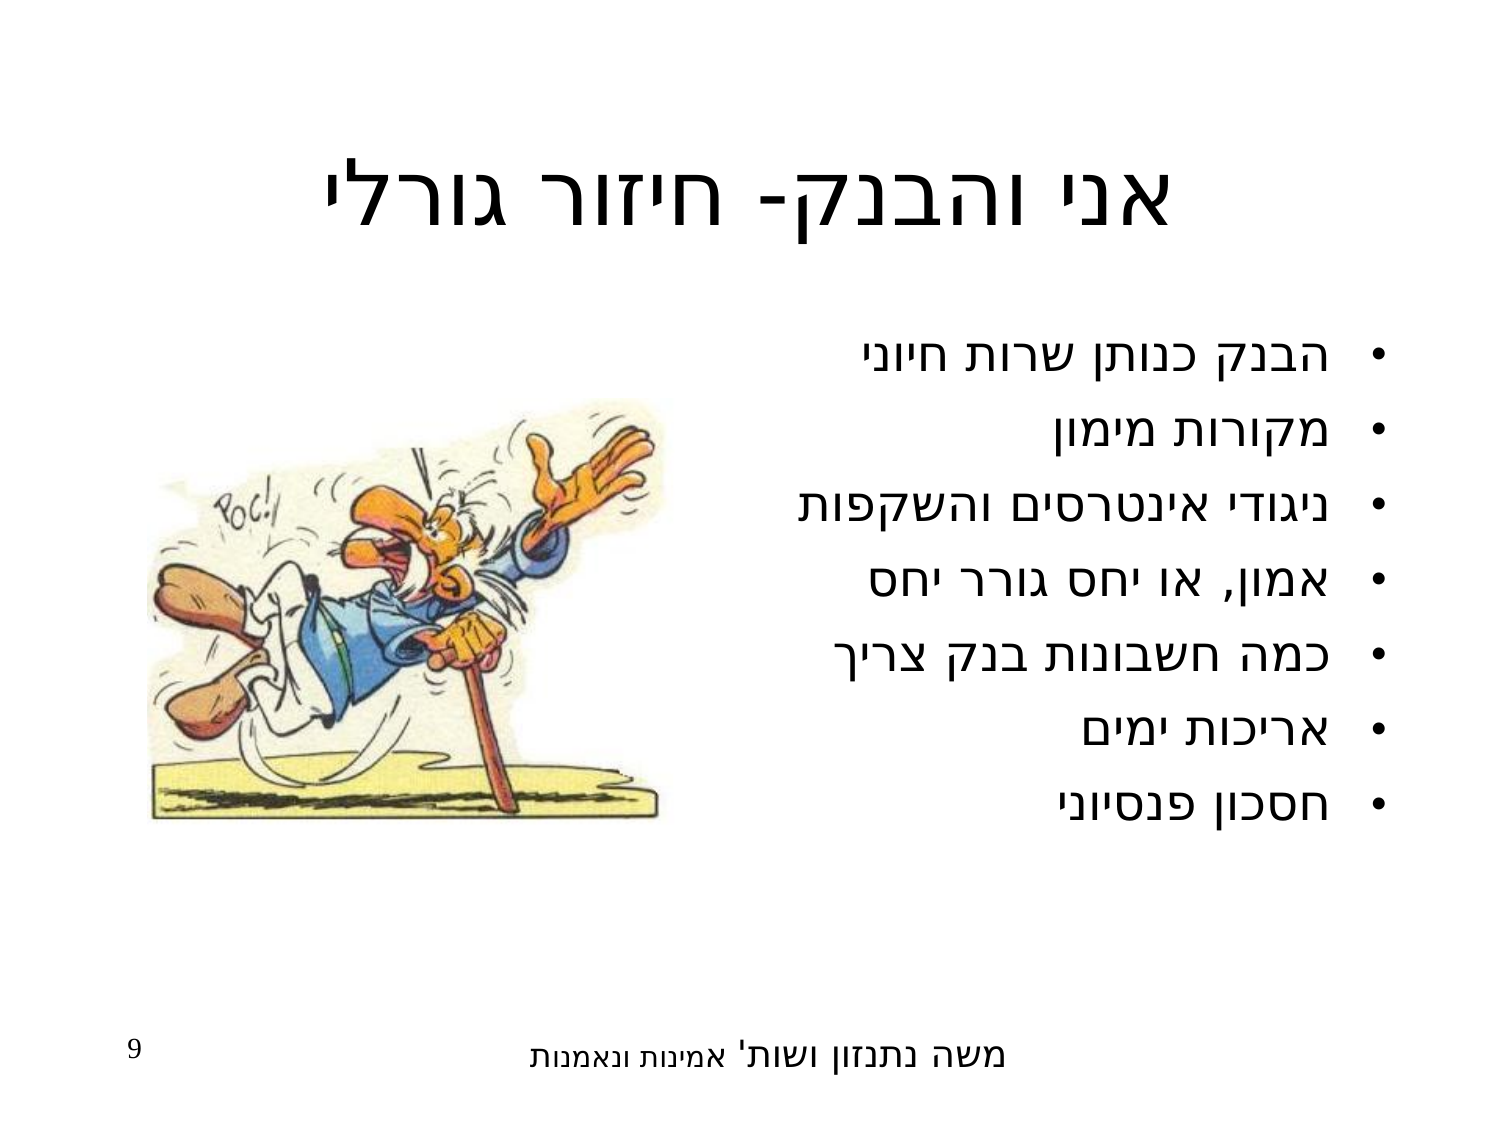

# אני והבנק- חיזור גורלי
הבנק כנותן שרות חיוני
מקורות מימון
ניגודי אינטרסים והשקפות
אמון, או יחס גורר יחס
כמה חשבונות בנק צריך
אריכות ימים
חסכון פנסיוני
9
משה נתנזון ושות'- אמינות ונאמנות